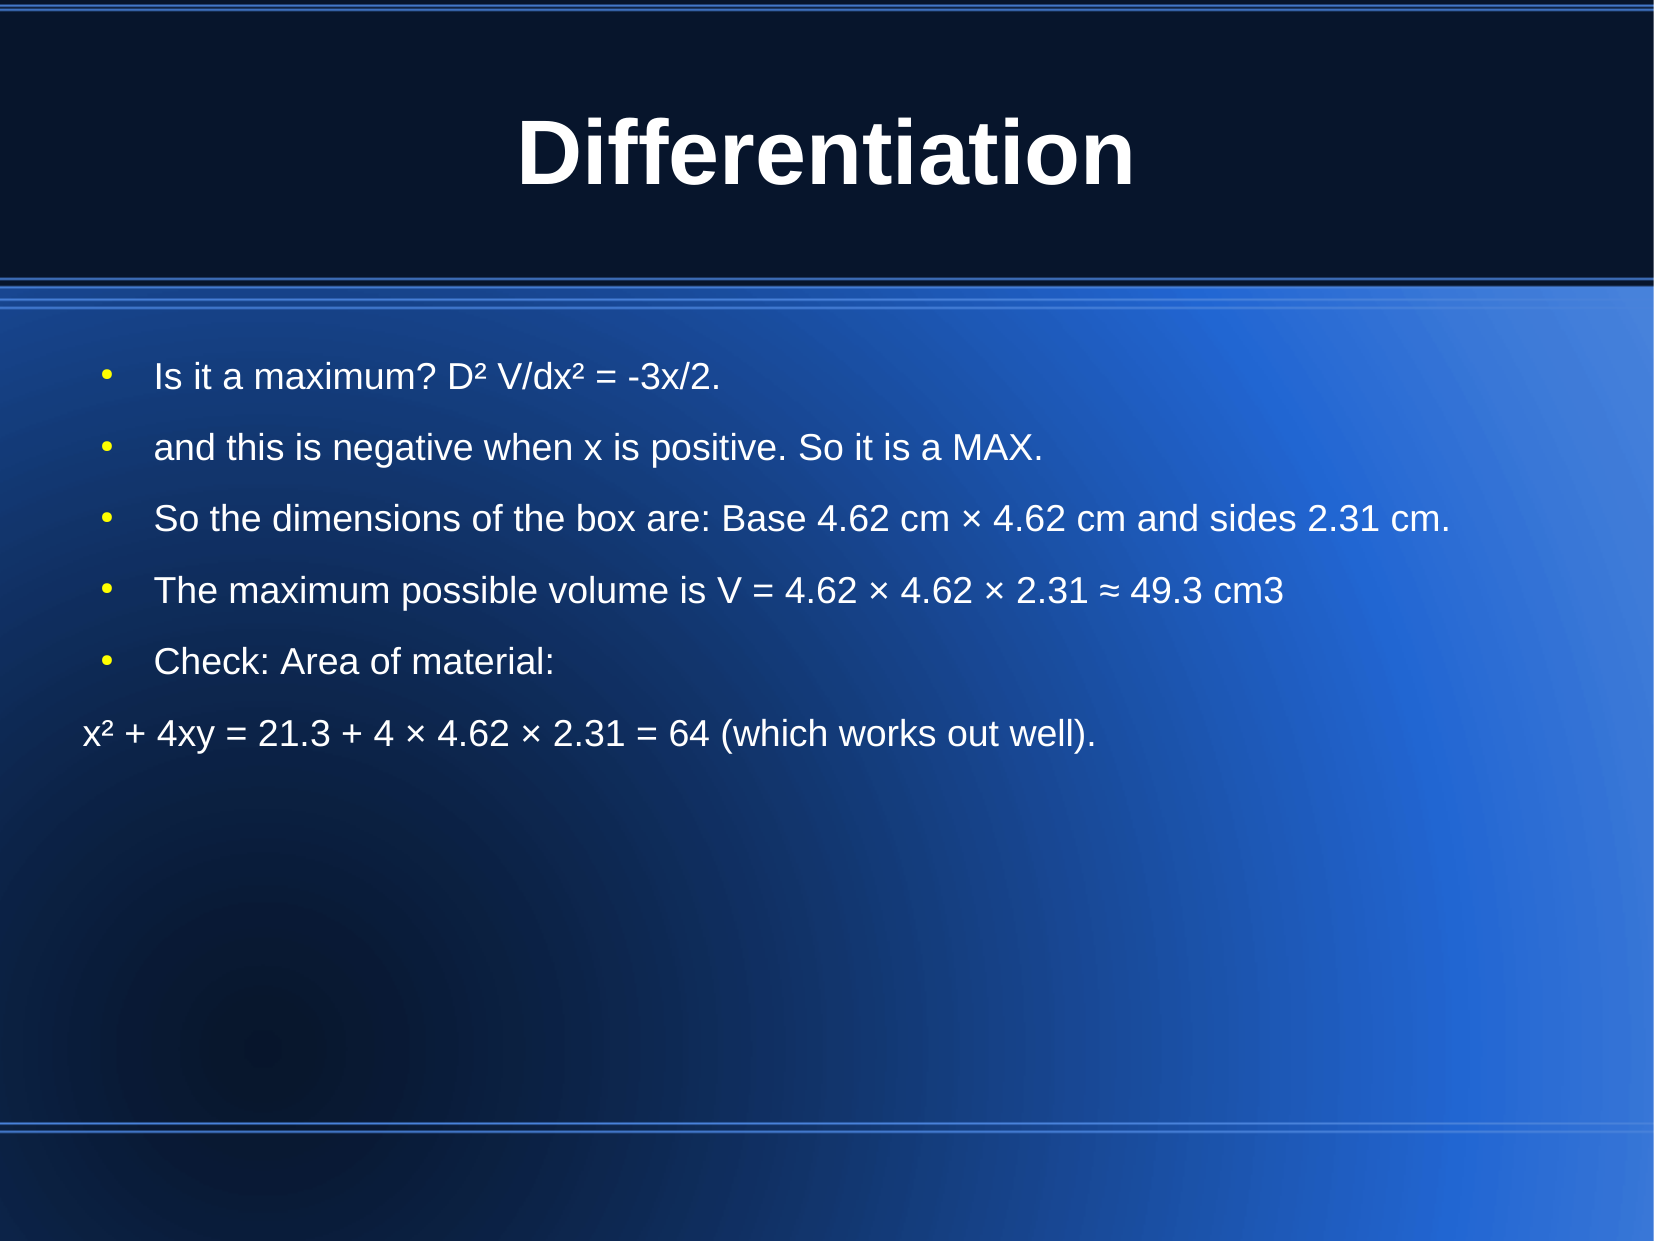

# Differentiation
Is it a maximum? D² V/dx² = -3x/2.
and this is negative when x is positive. So it is a MAX.
So the dimensions of the box are: Base 4.62 cm × 4.62 cm and sides 2.31 cm.
The maximum possible volume is V = 4.62 × 4.62 × 2.31 ≈ 49.3 cm3
Check: Area of material:
x² + 4xy = 21.3 + 4 × 4.62 × 2.31 = 64 (which works out well).